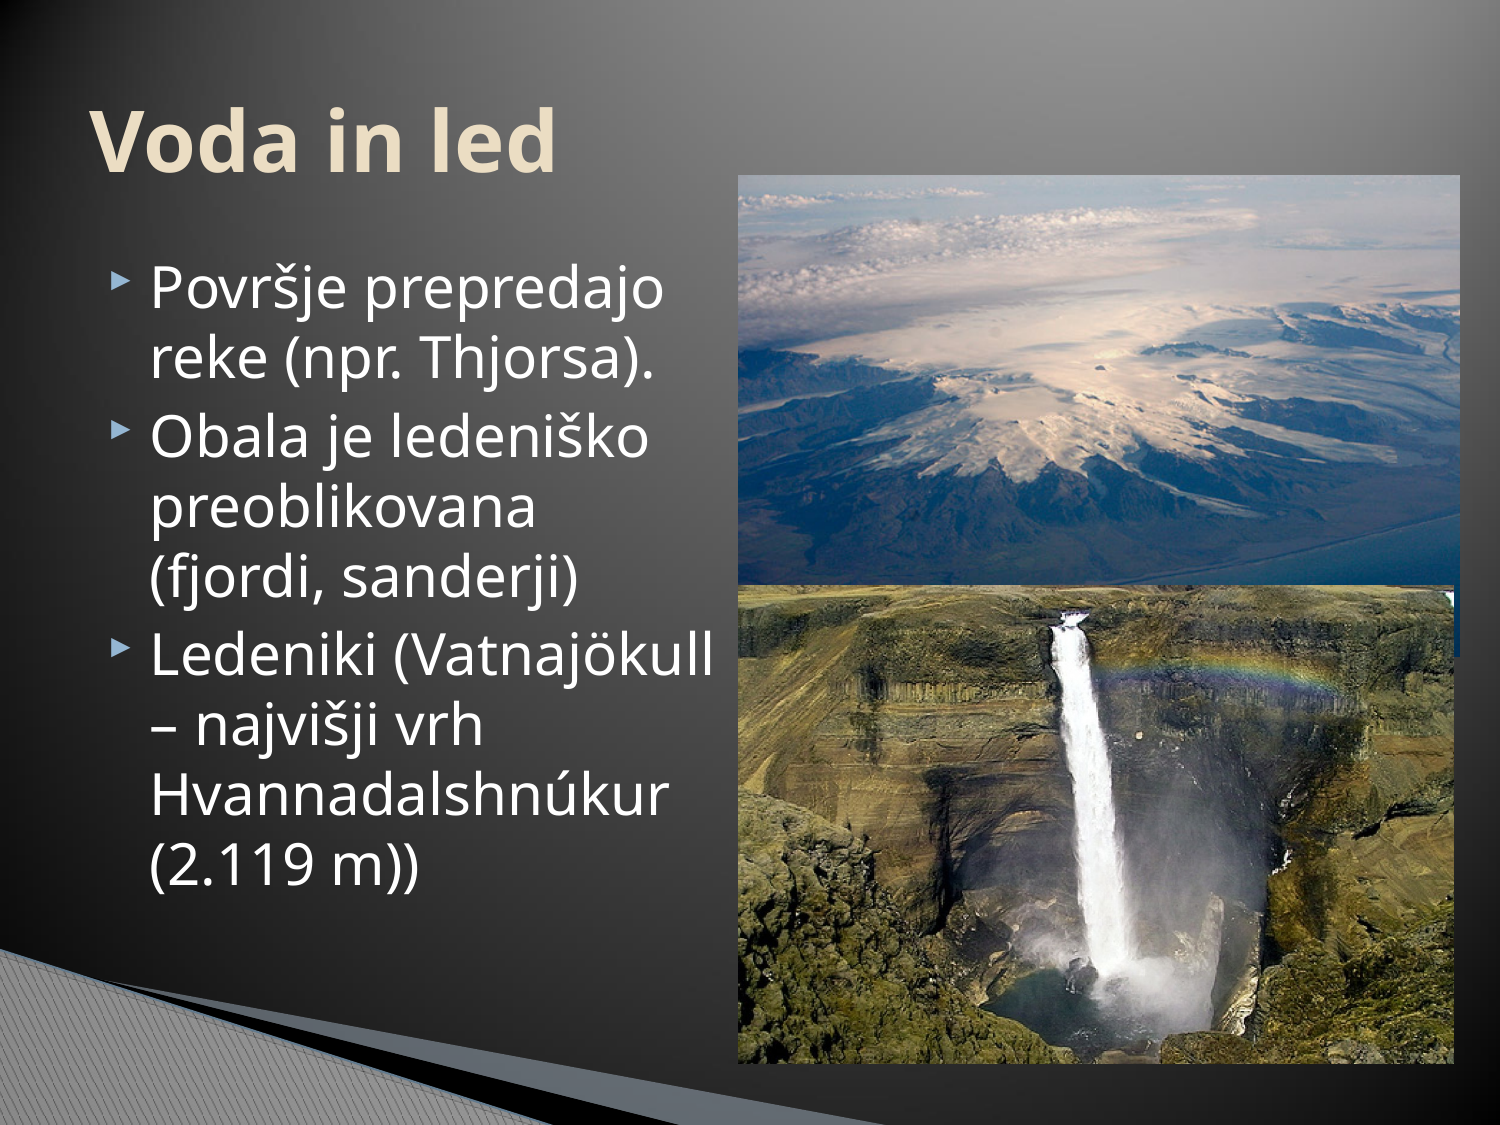

Voda in led
# Površje prepredajo reke (npr. Thjorsa).
Obala je ledeniško preoblikovana (fjordi, sanderji)
Ledeniki (Vatnajökull – najvišji vrh Hvannadalshnúkur (2.119 m))